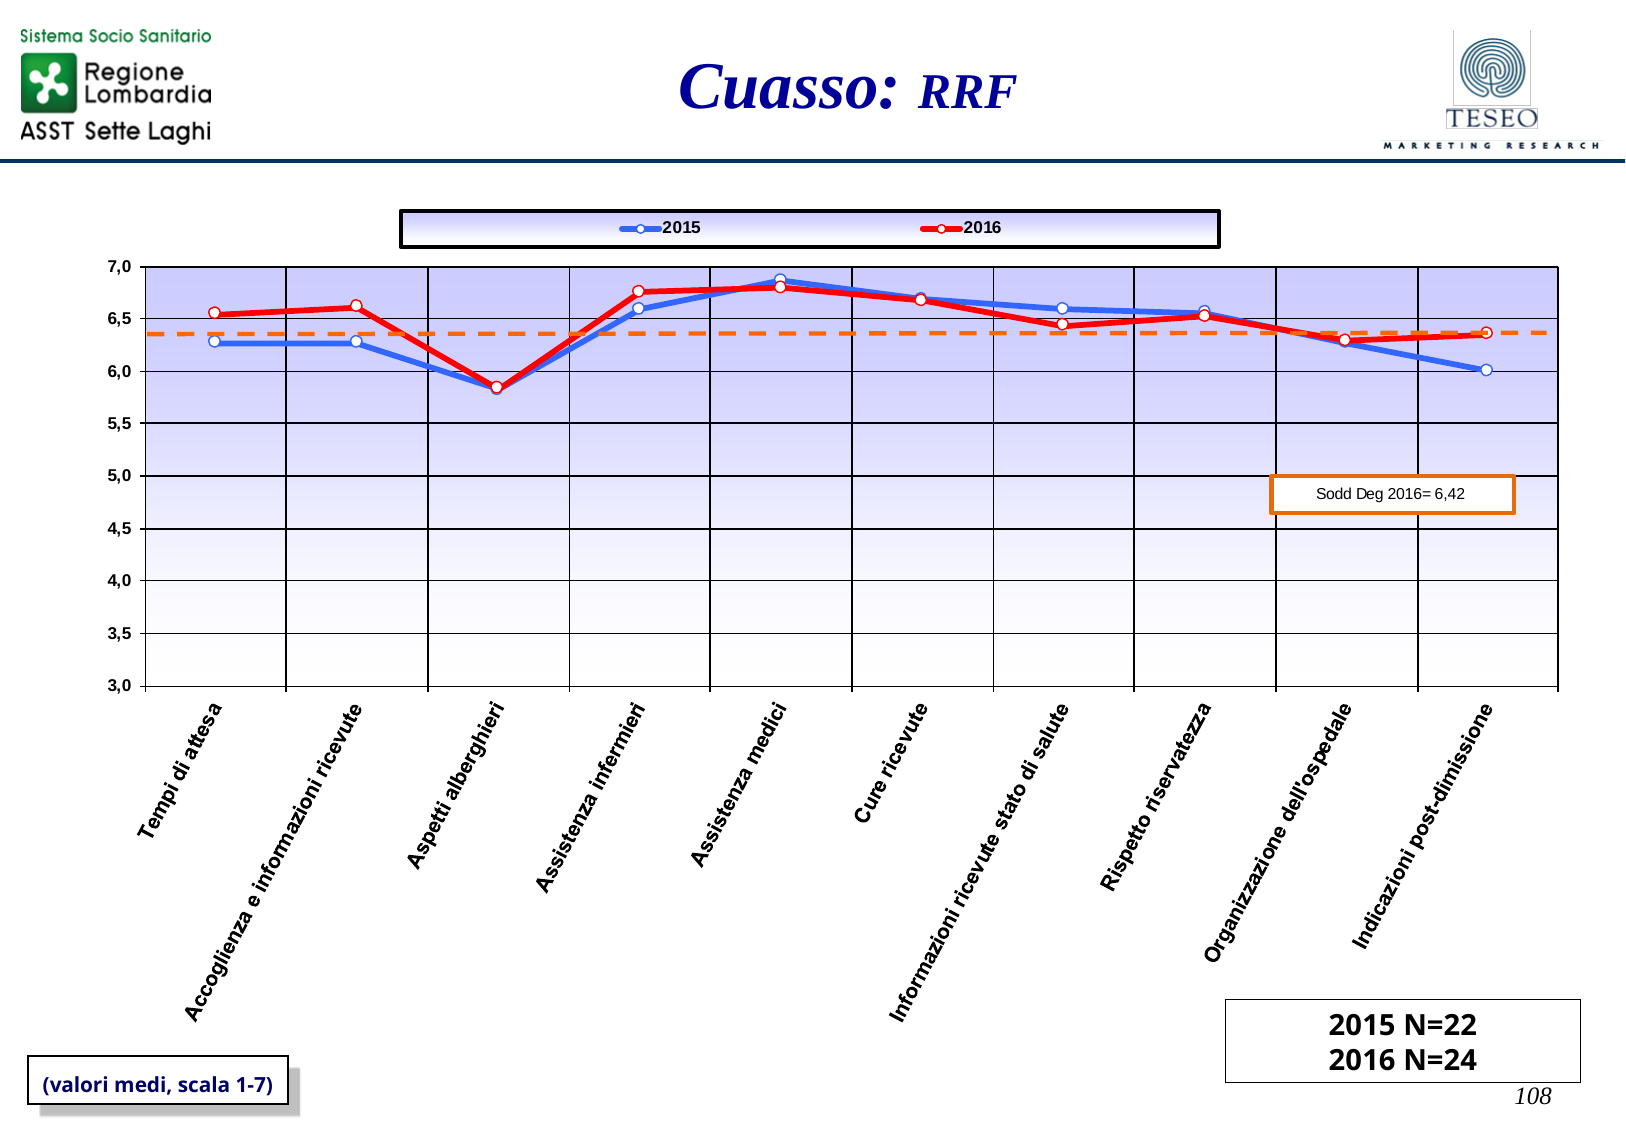

Cuasso: RRF
2015 N=22
2016 N=24
(valori medi, scala 1-7)